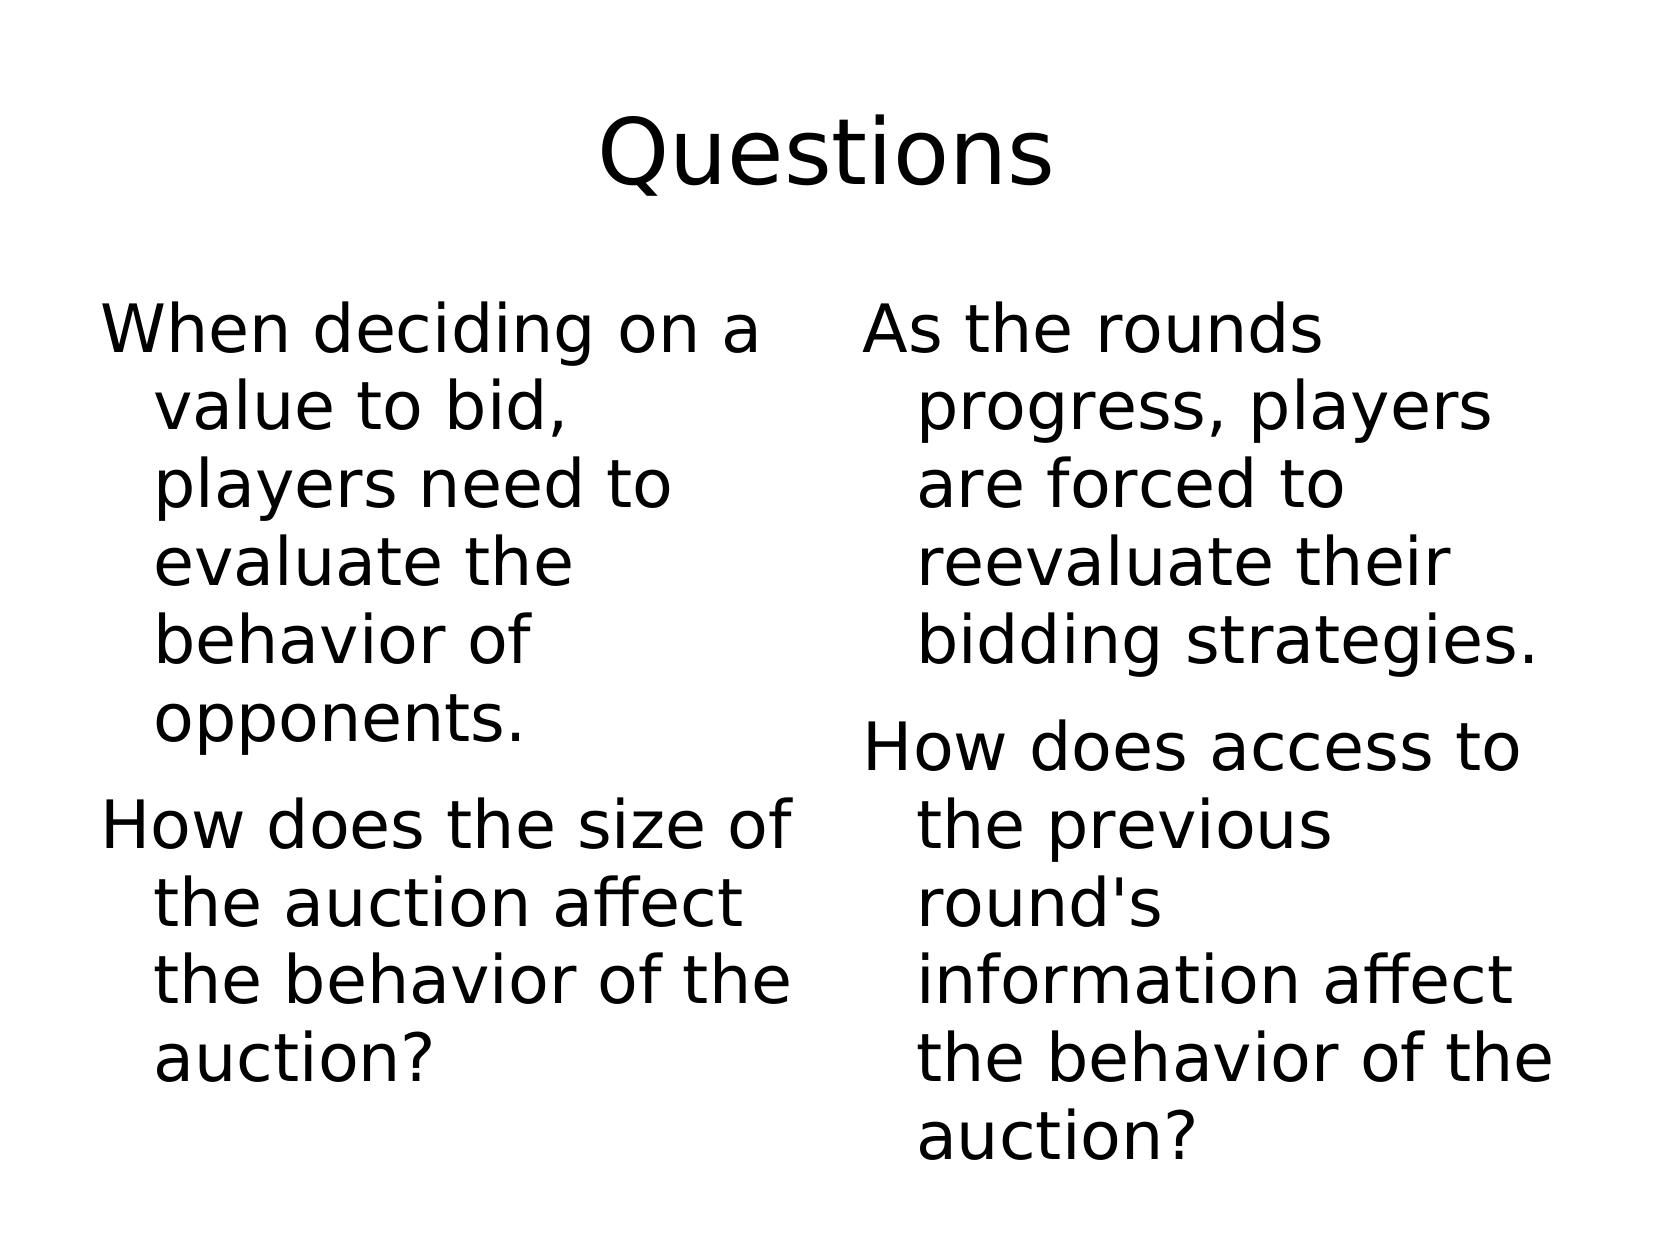

# Questions
When deciding on a value to bid, players need to evaluate the behavior of opponents.
How does the size of the auction affect the behavior of the auction?
As the rounds progress, players are forced to reevaluate their bidding strategies.
How does access to the previous round's information affect the behavior of the auction?